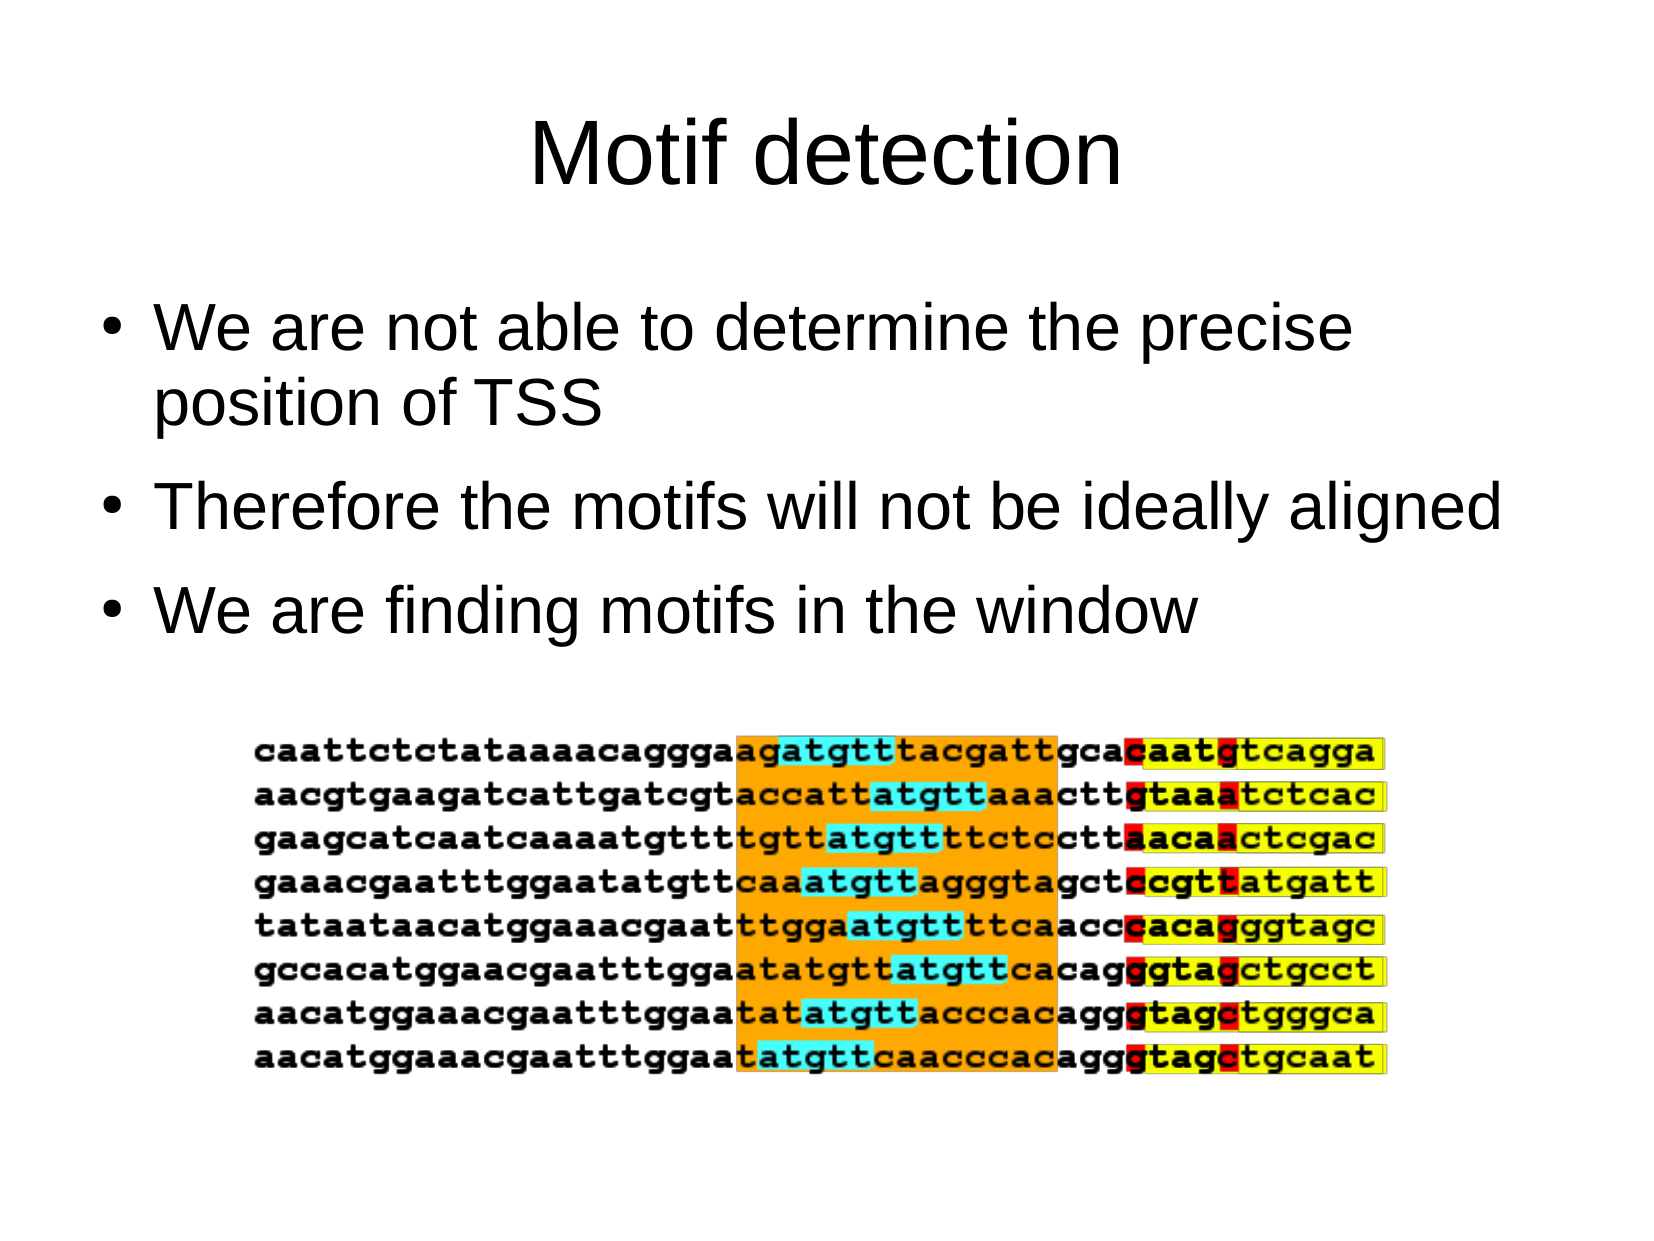

# Motif detection
We are not able to determine the precise position of TSS
Therefore the motifs will not be ideally aligned
We are finding motifs in the window